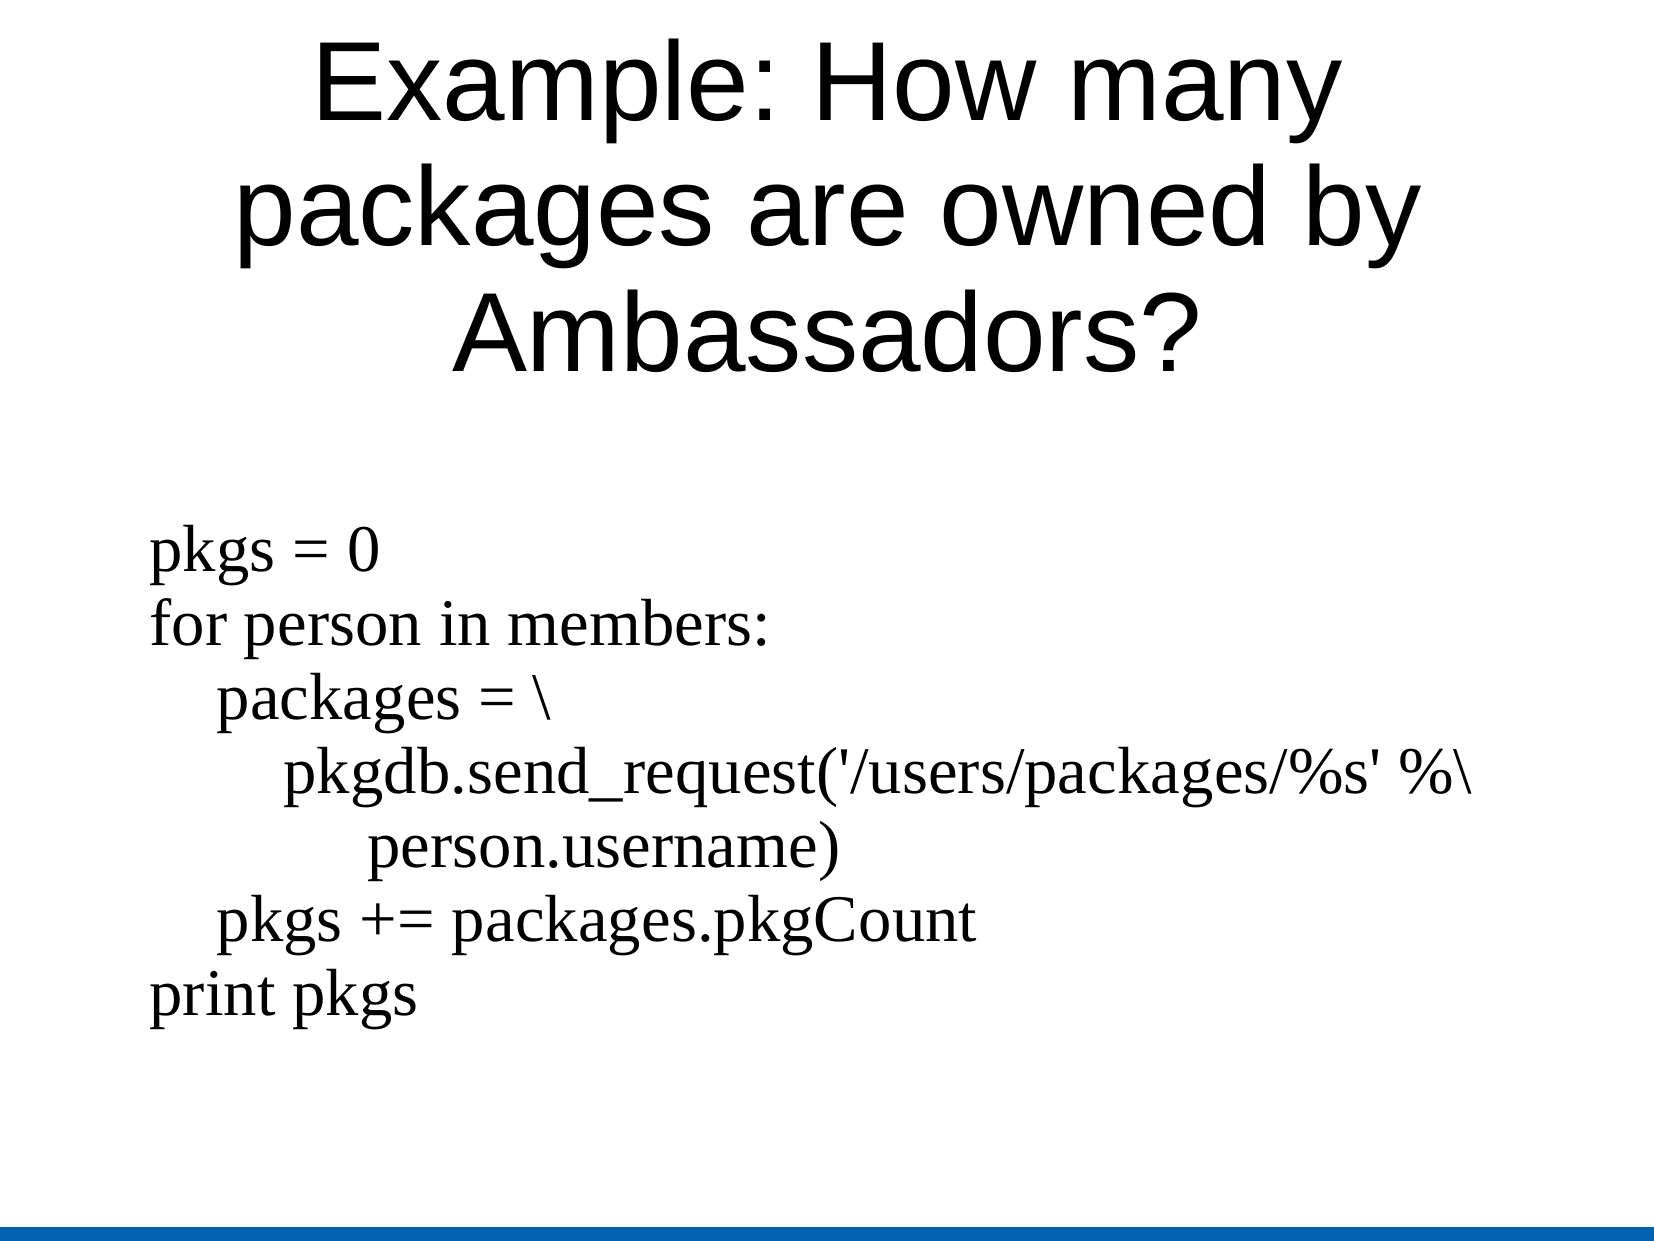

# Example: How many packages are owned by Ambassadors?
pkgs = 0
for person in members:
 packages = \
 pkgdb.send_request('/users/packages/%s' %\
 person.username)
 pkgs += packages.pkgCount
print pkgs